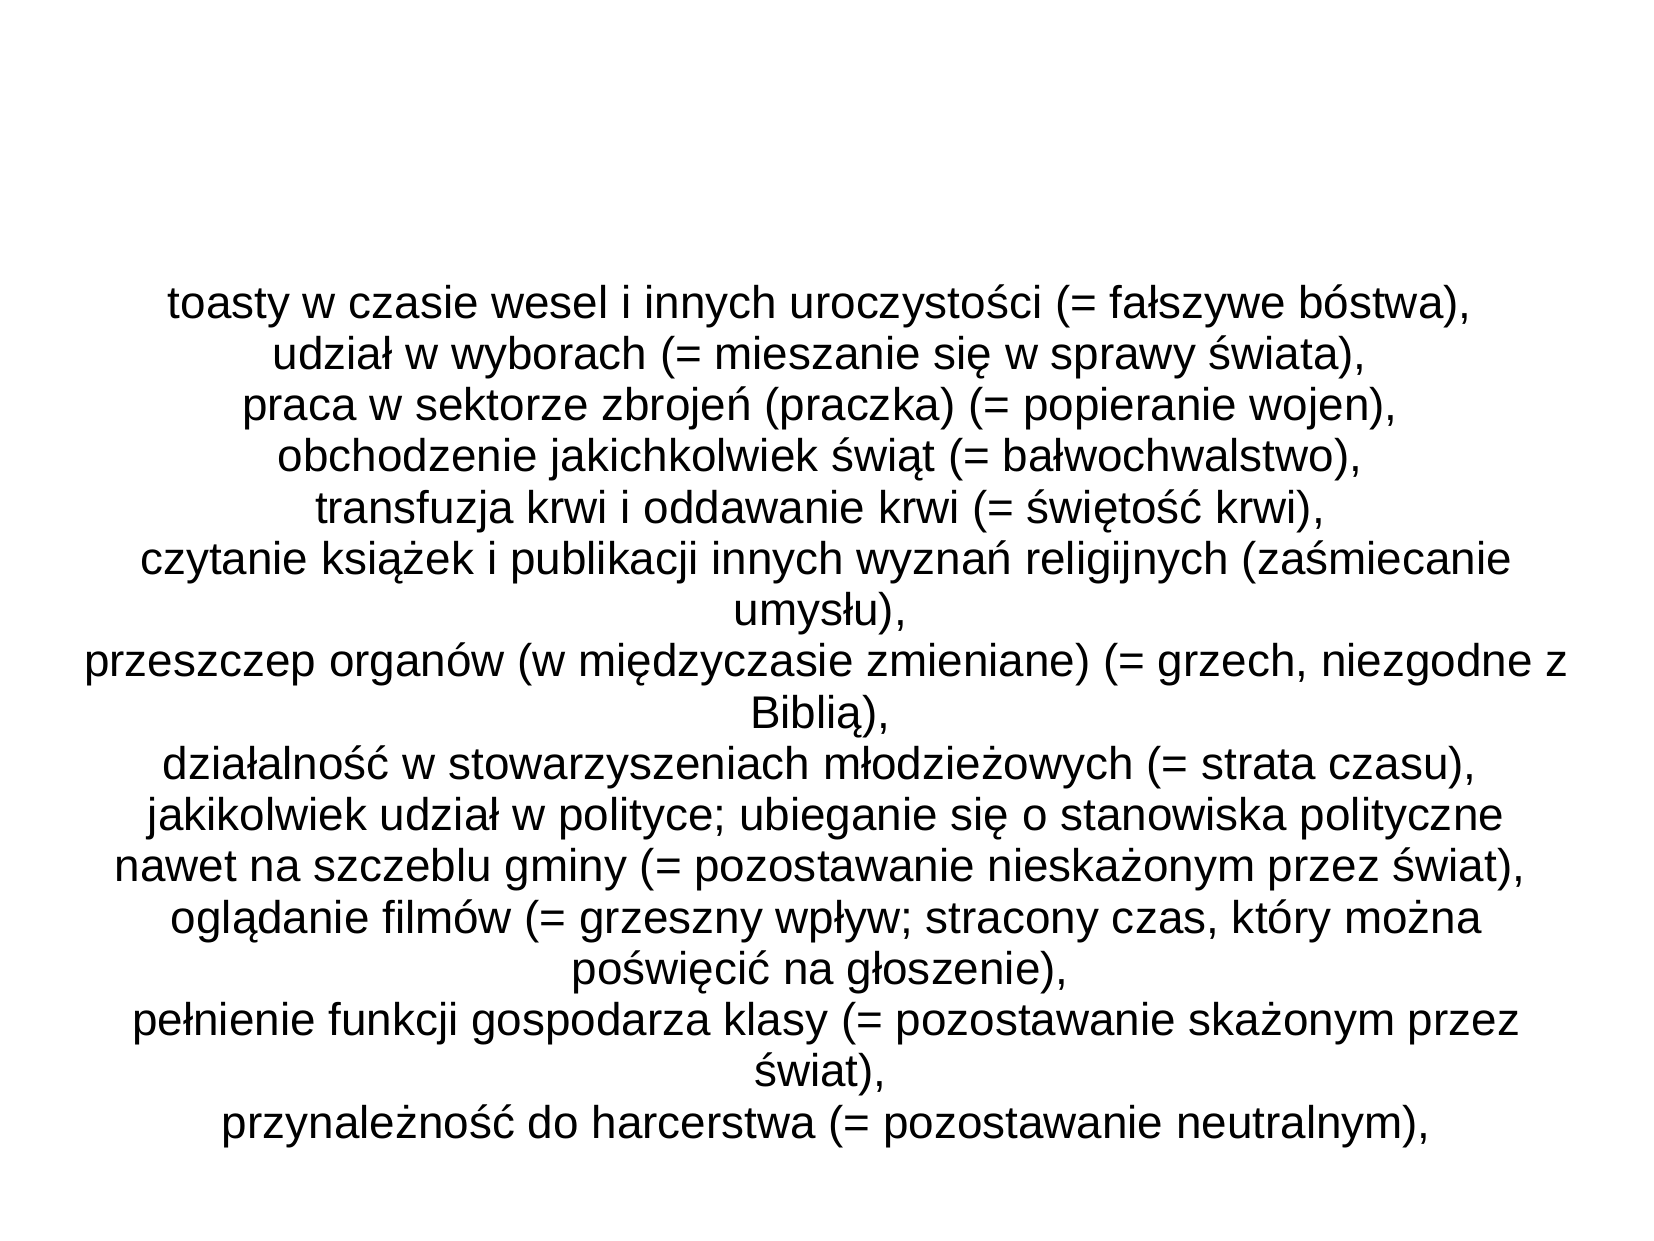

#
toasty w czasie wesel i innych uroczystości (= fałszywe bóstwa),
udział w wyborach (= mieszanie się w sprawy świata),
praca w sektorze zbrojeń (praczka) (= popieranie wojen),
obchodzenie jakichkolwiek świąt (= bałwochwalstwo),
transfuzja krwi i oddawanie krwi (= świętość krwi),
czytanie książek i publikacji innych wyznań religijnych (zaśmiecanie umysłu),
przeszczep organów (w międzyczasie zmieniane) (= grzech, niezgodne z Biblią),
działalność w stowarzyszeniach młodzieżowych (= strata czasu),
jakikolwiek udział w polityce; ubieganie się o stanowiska polityczne nawet na szczeblu gminy (= pozostawanie nieskażonym przez świat),
oglądanie filmów (= grzeszny wpływ; stracony czas, który można poświęcić na głoszenie),
pełnienie funkcji gospodarza klasy (= pozostawanie skażonym przez świat),
przynależność do harcerstwa (= pozostawanie neutralnym),